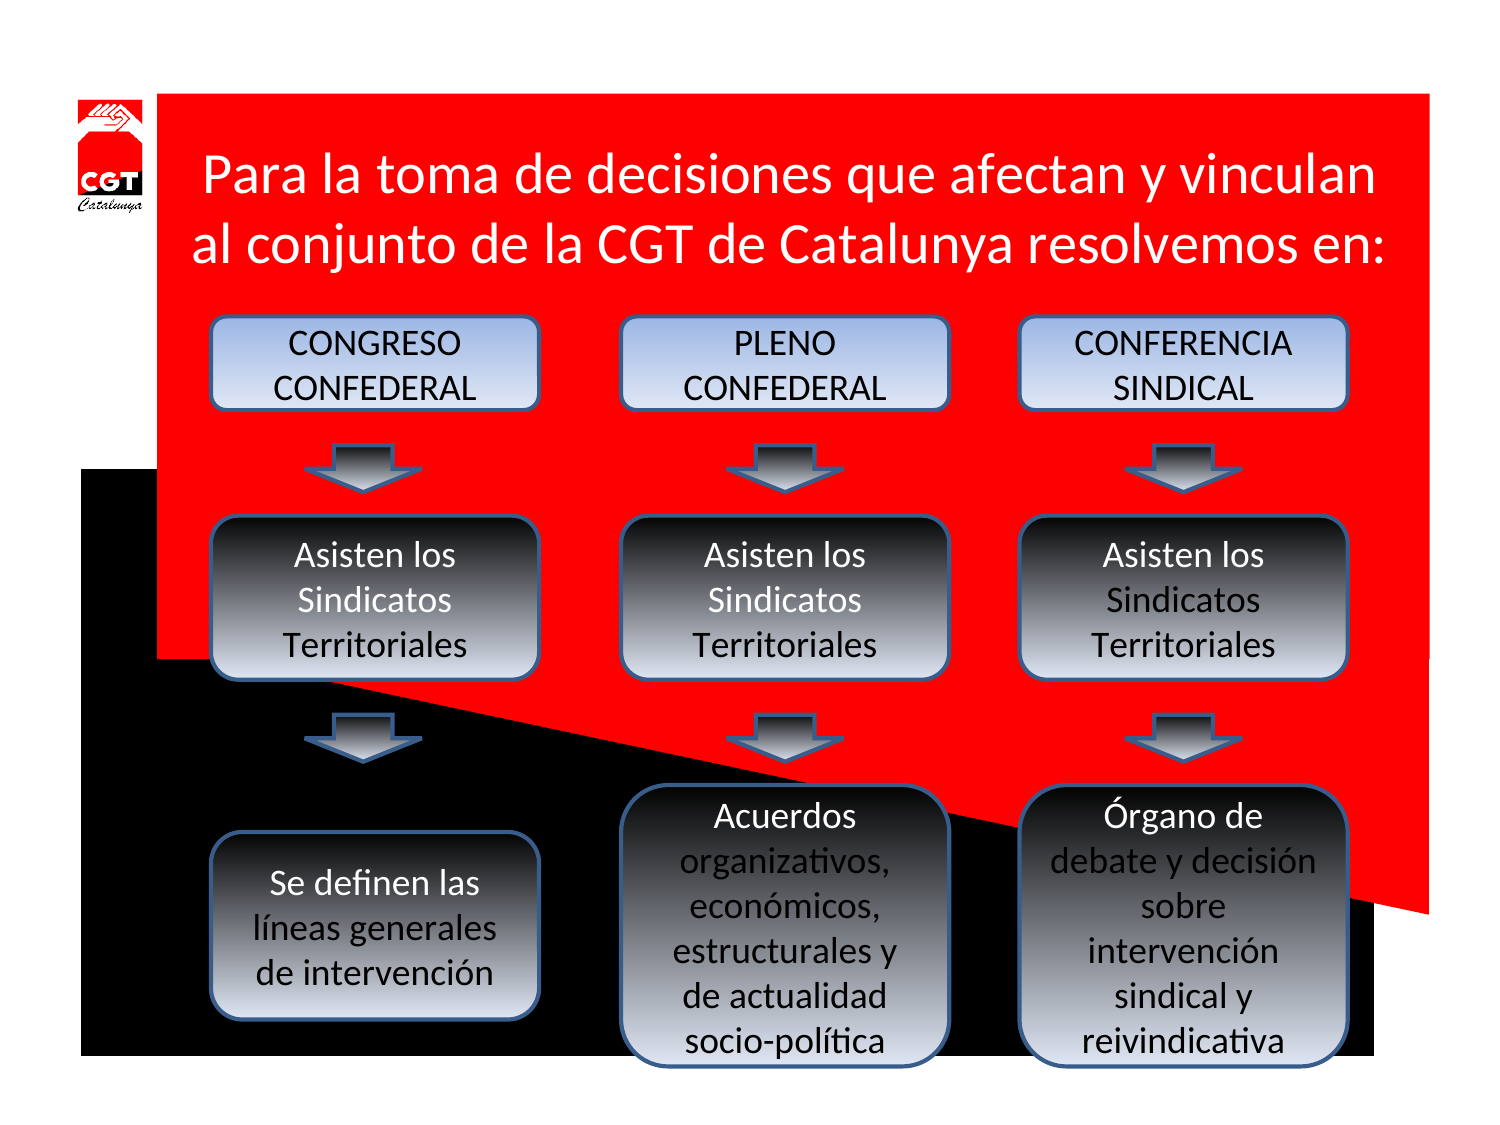

# Para la toma de decisiones que afectan y vinculan al conjunto de la CGT de Catalunya resolvemos en:
CONGRESO CONFEDERAL
PLENO CONFEDERAL
CONFERENCIA SINDICAL
Asisten los Sindicatos Territoriales
Asisten los Sindicatos Territoriales
Asisten los Sindicatos Territoriales
Acuerdos organizativos, económicos, estructurales y de actualidad socio-política
Órgano de debate y decisión sobre intervención sindical y reivindicativa
Se definen las líneas generales de intervención